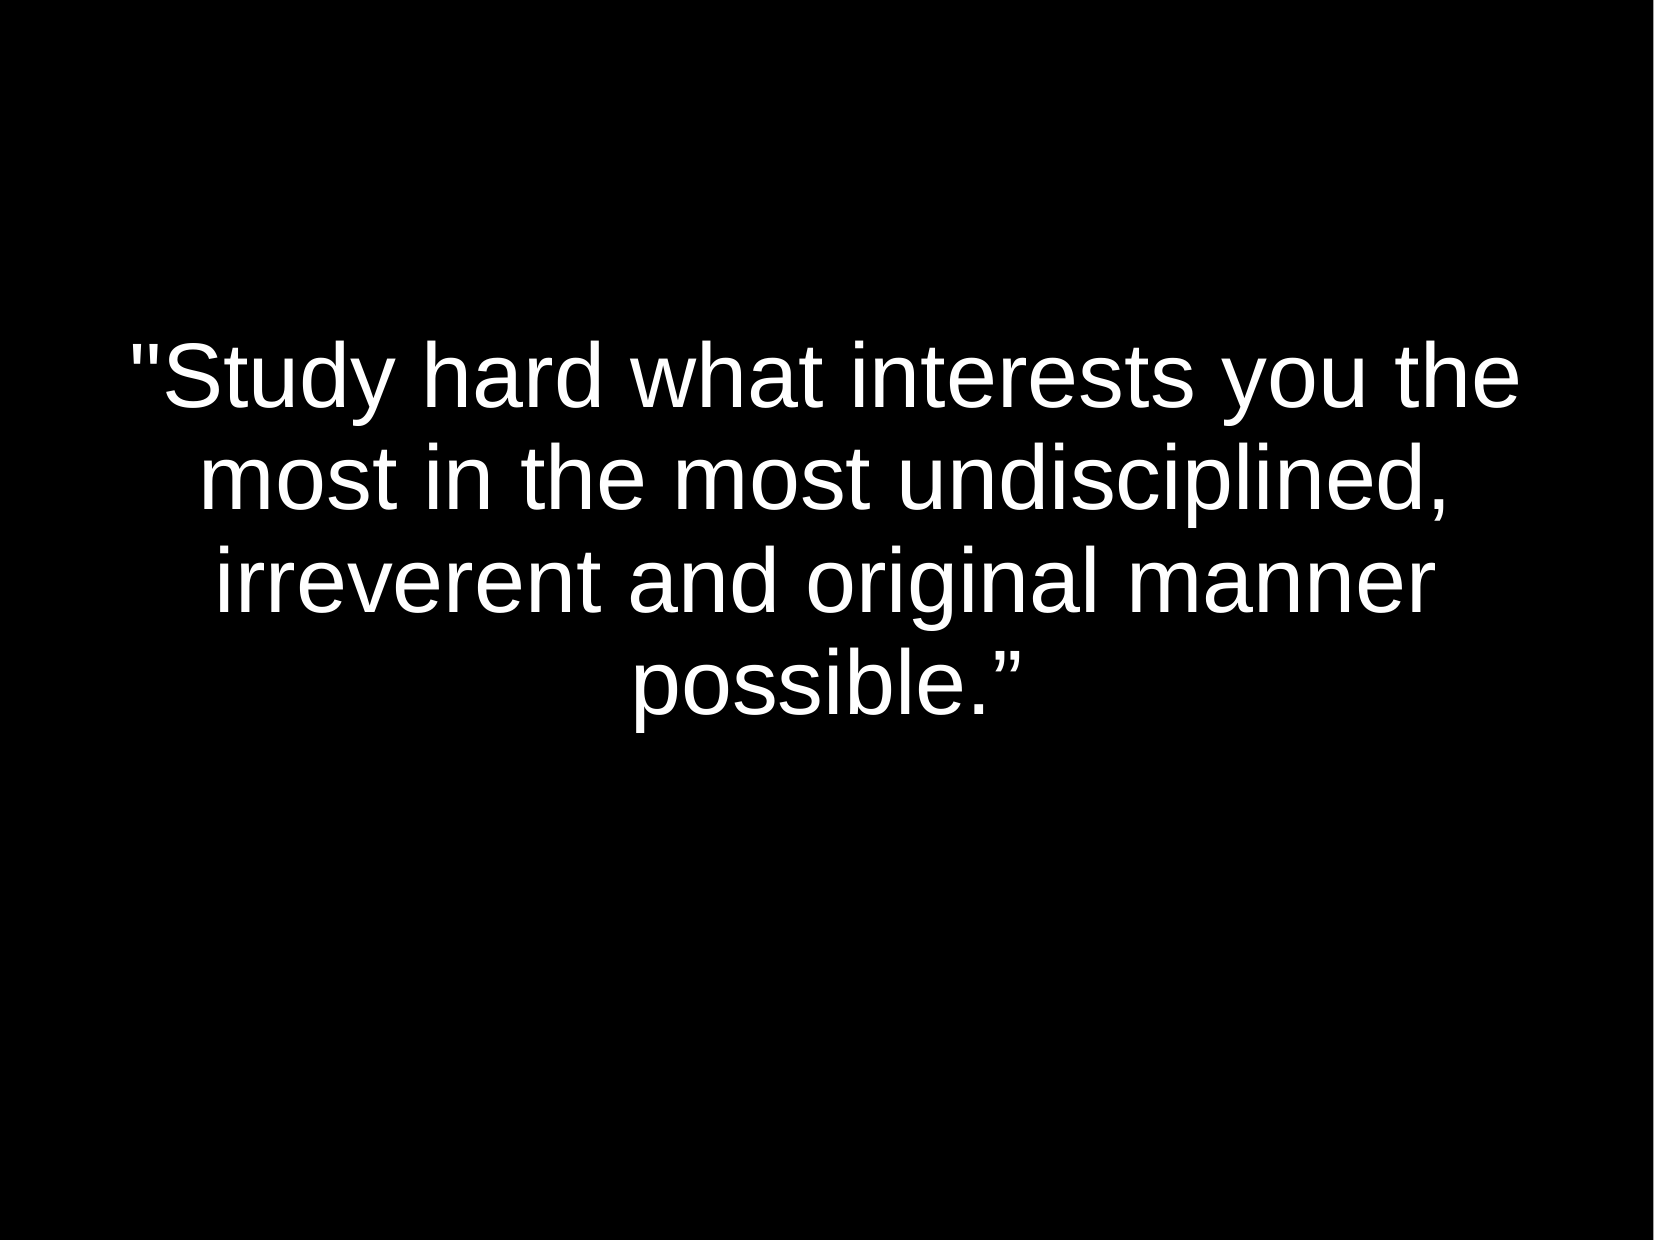

# "Study hard what interests you the most in the most undisciplined, irreverent and original manner possible.”